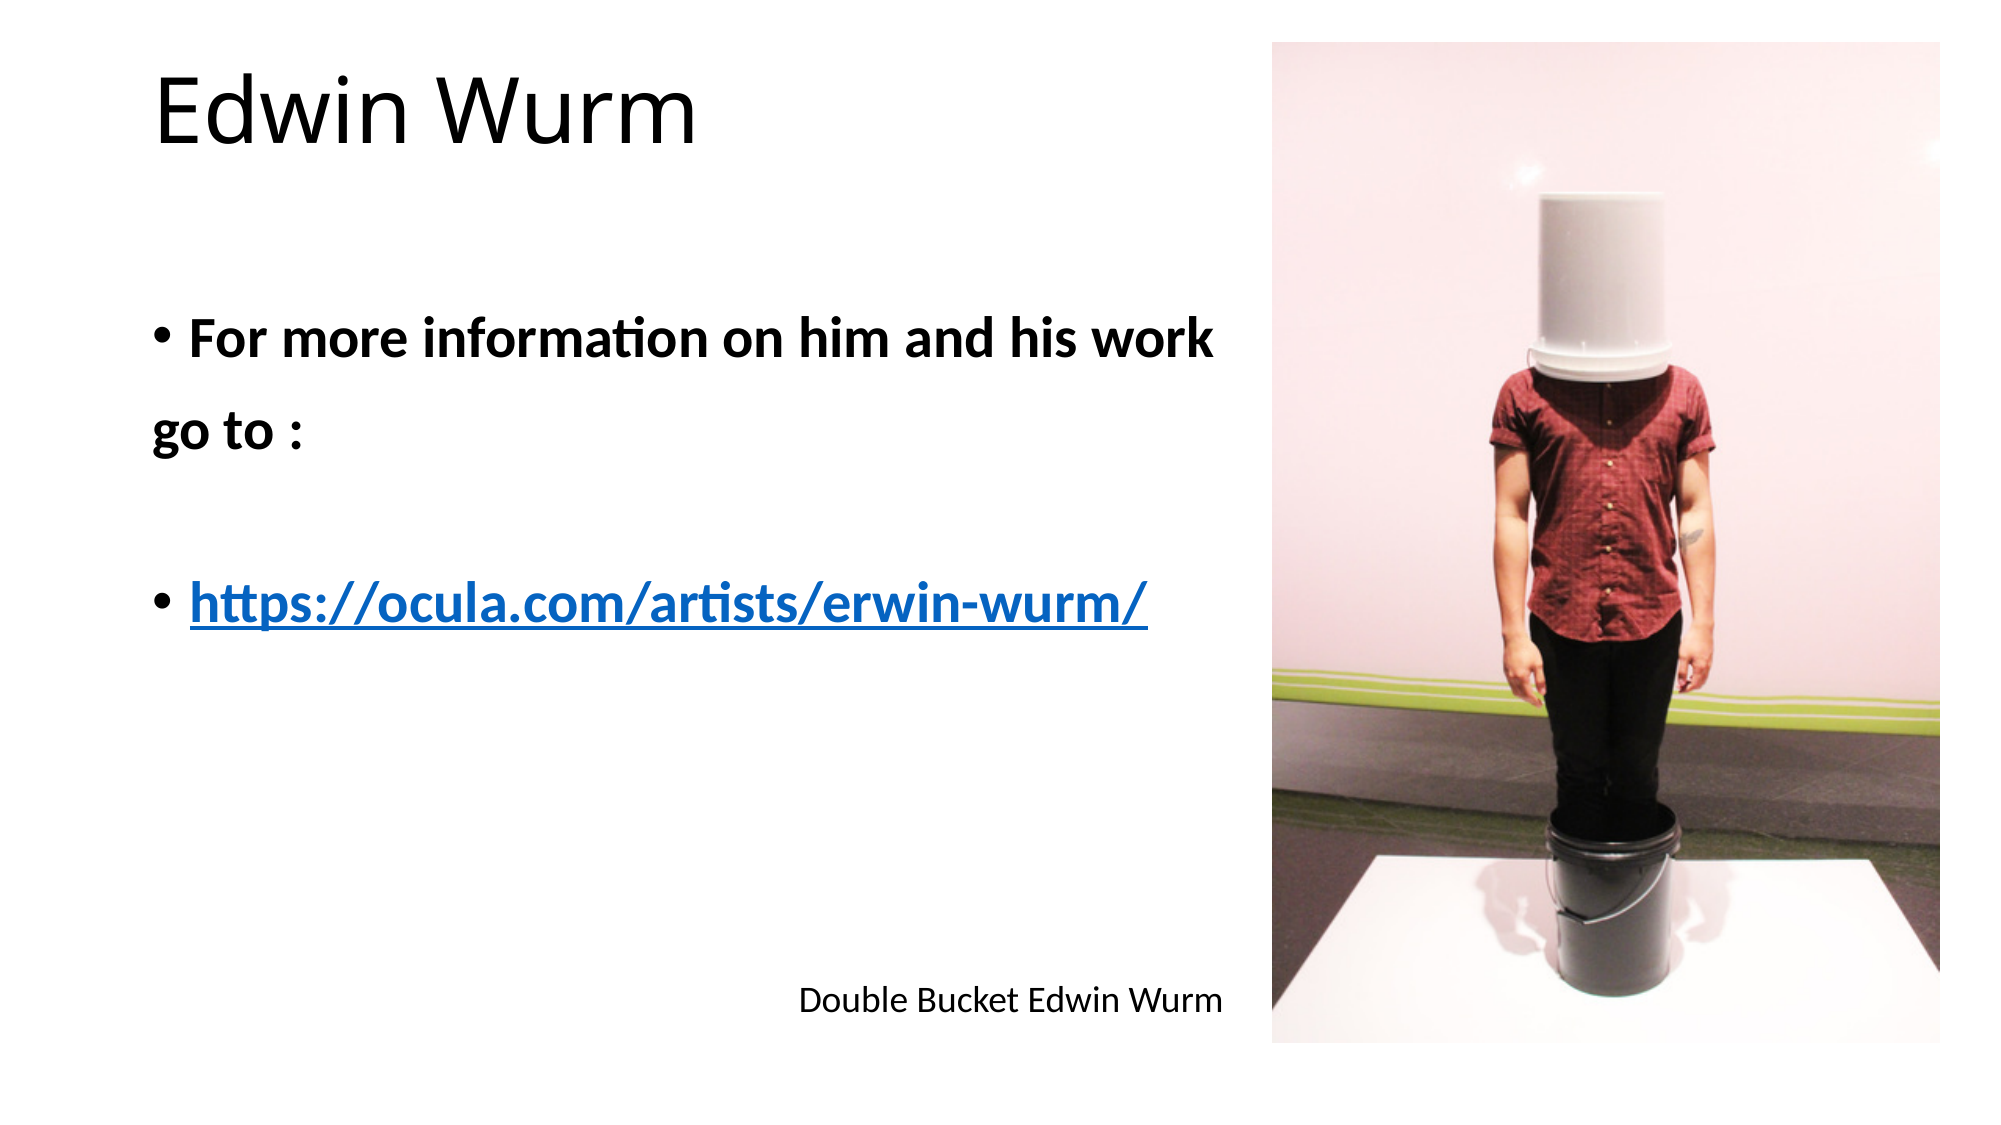

# Edwin Wurm
For more information on him and his work
go to :
https://ocula.com/artists/erwin-wurm/
Double Bucket Edwin Wurm